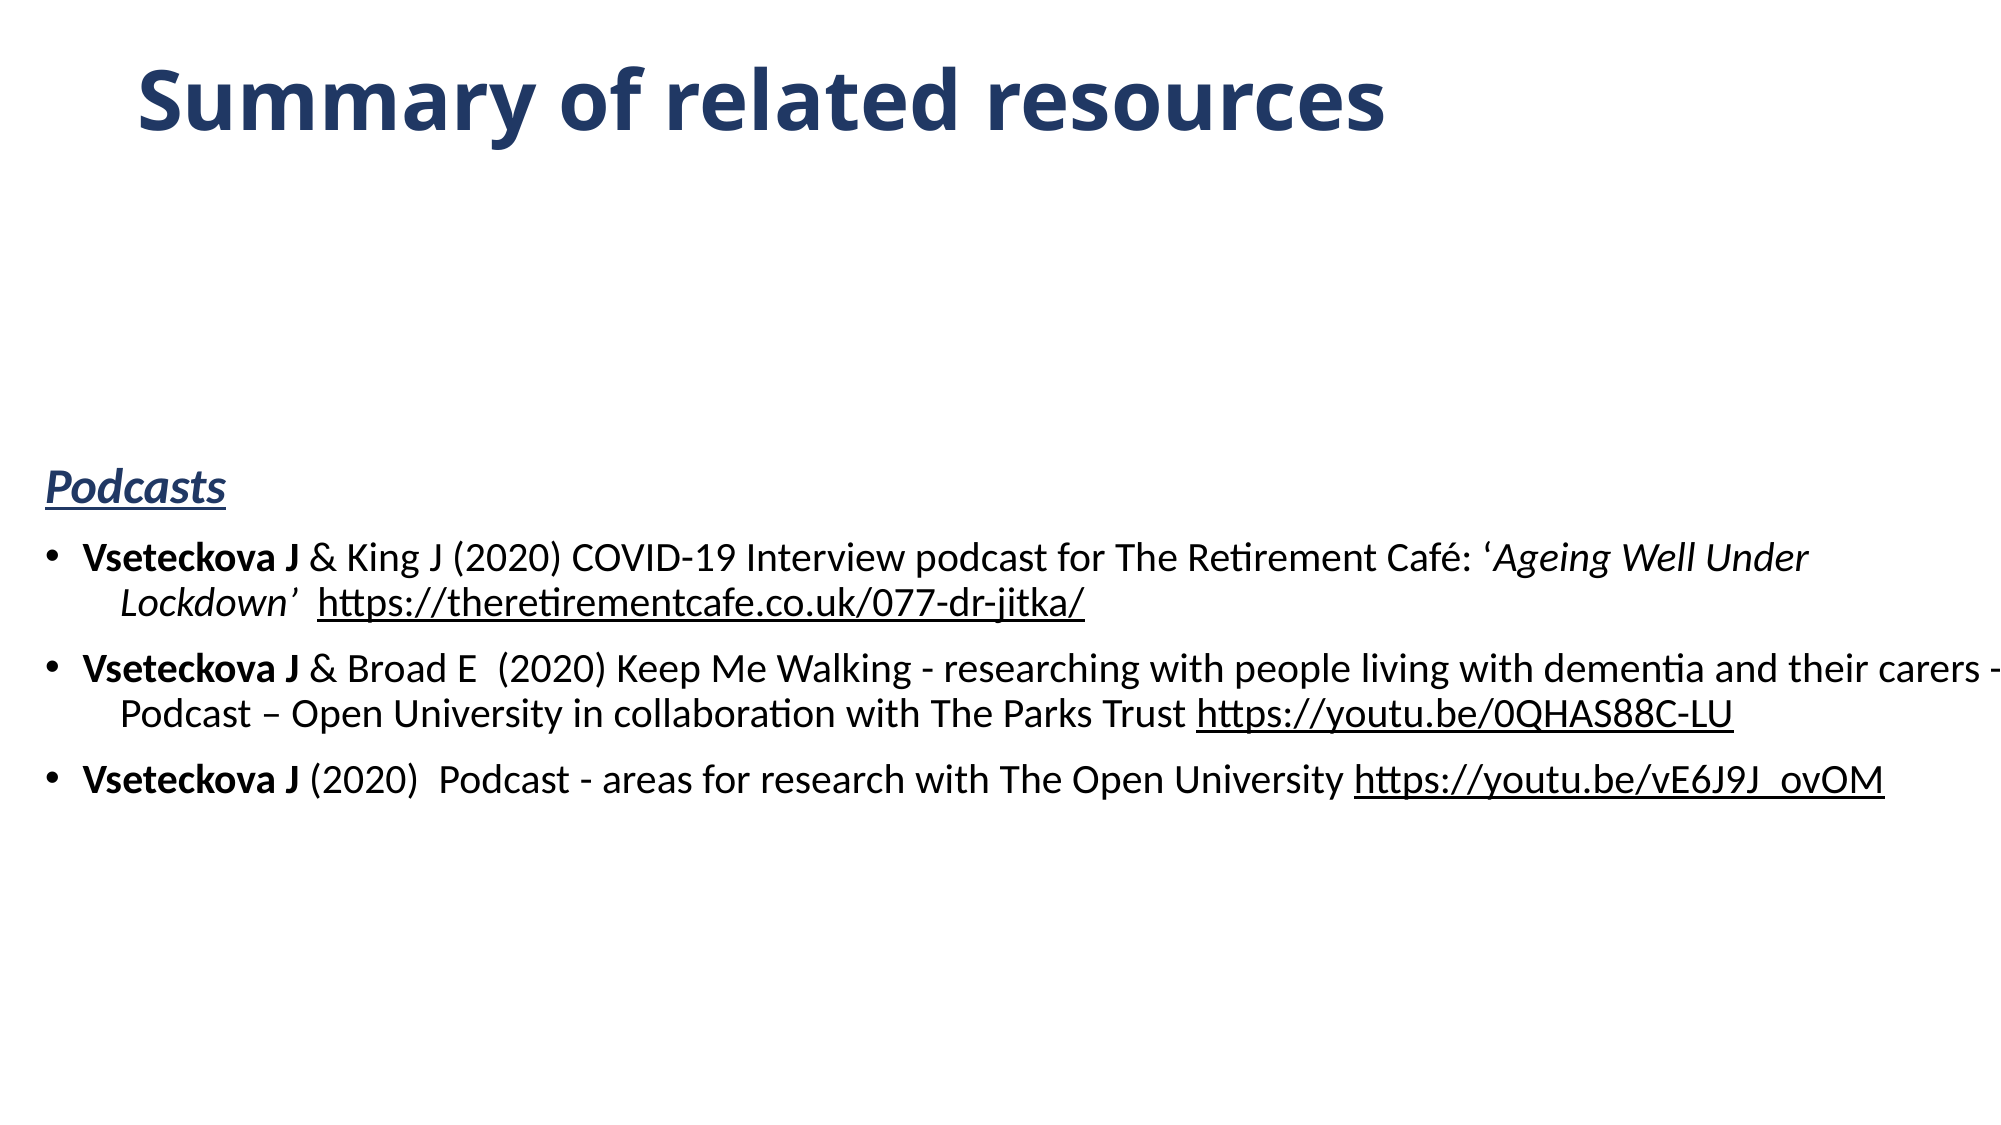

# Summary of related resources
Podcasts
Vseteckova J & King J (2020) COVID-19 Interview podcast for The Retirement Café: ‘Ageing Well Under Lockdown’  https://theretirementcafe.co.uk/077-dr-jitka/
Vseteckova J & Broad E  (2020) Keep Me Walking - researching with people living with dementia and their carers - Podcast – Open University in collaboration with The Parks Trust https://youtu.be/0QHAS88C-LU
Vseteckova J (2020)  Podcast - areas for research with The Open University https://youtu.be/vE6J9J_ovOM